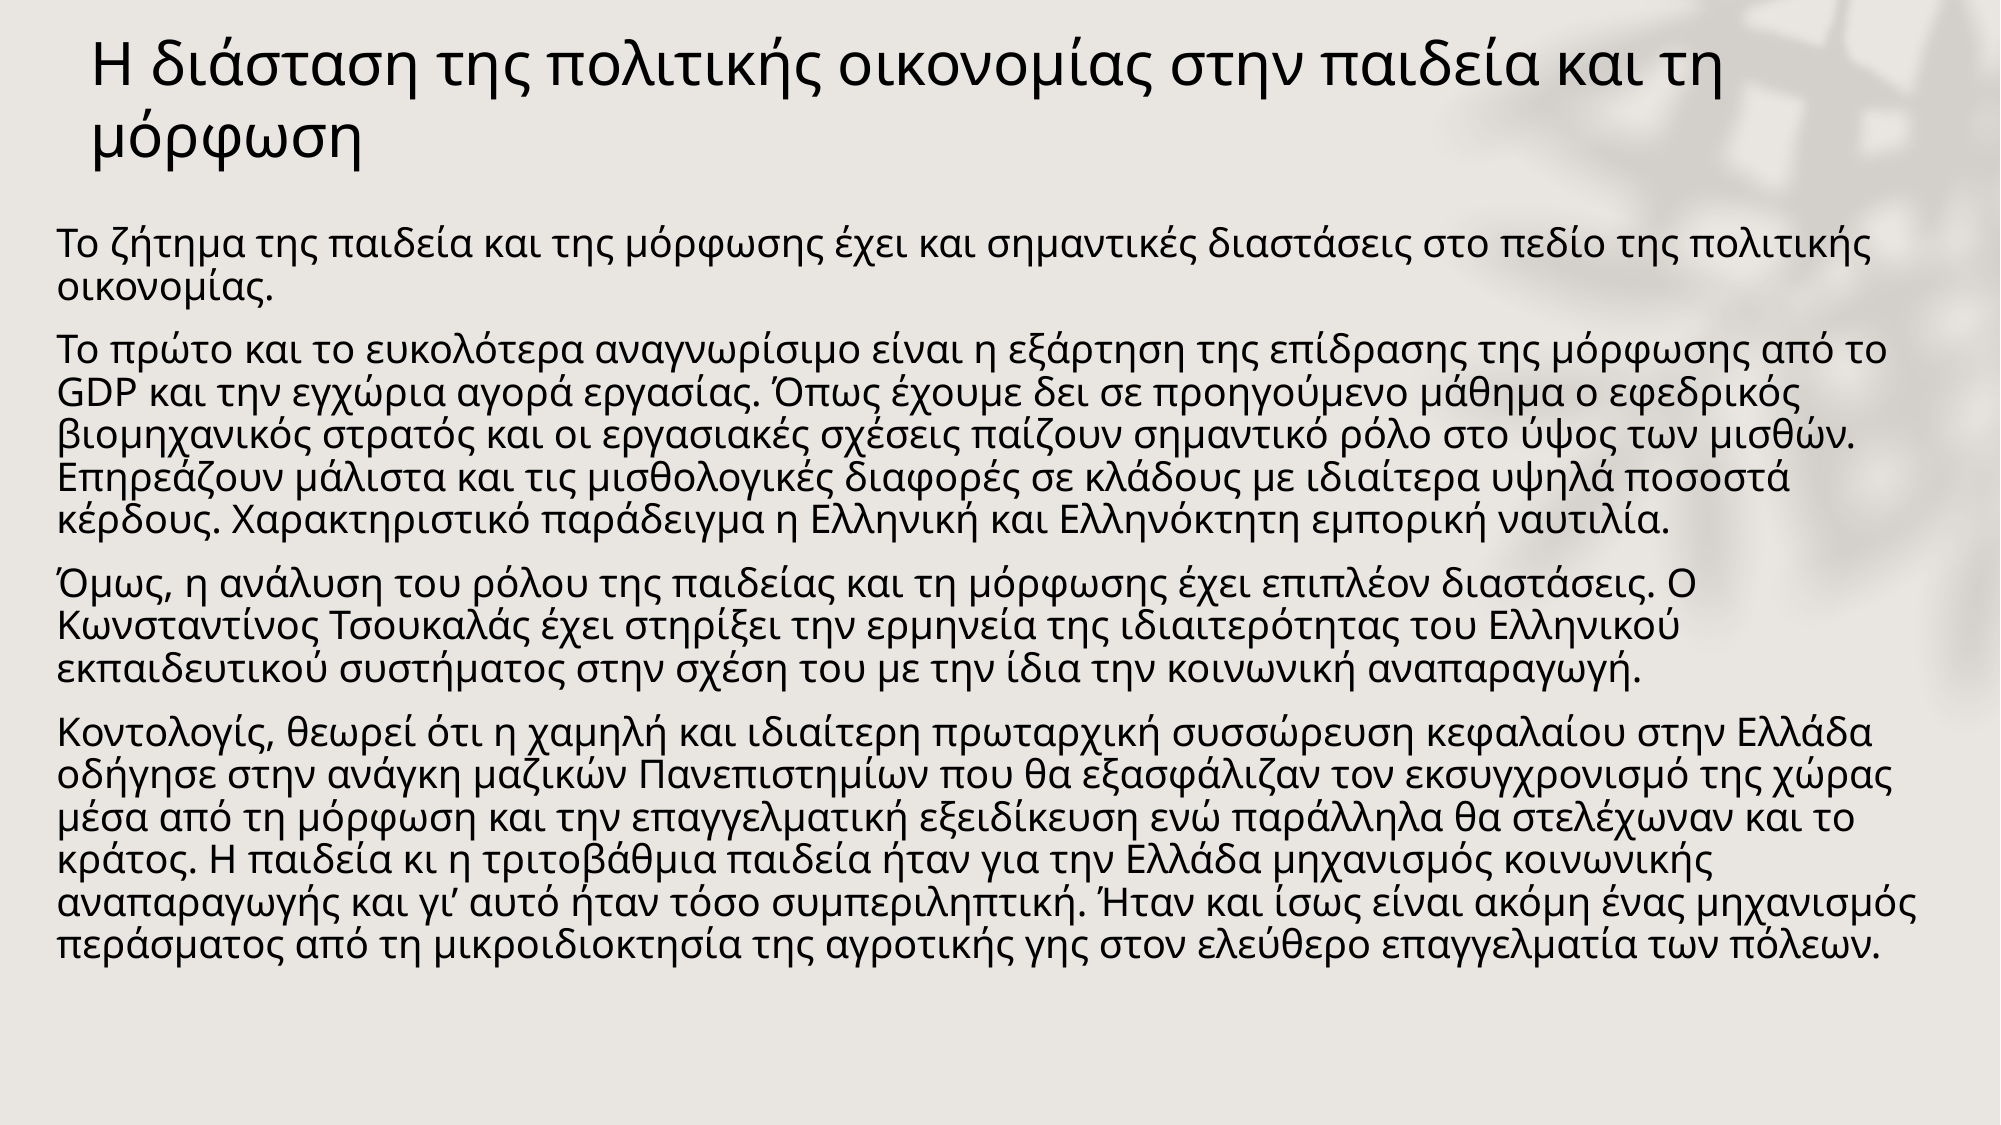

# Η διάσταση της πολιτικής οικονομίας στην παιδεία και τη μόρφωση
Το ζήτημα της παιδεία και της μόρφωσης έχει και σημαντικές διαστάσεις στο πεδίο της πολιτικής οικονομίας.
Το πρώτο και το ευκολότερα αναγνωρίσιμο είναι η εξάρτηση της επίδρασης της μόρφωσης από το GDP και την εγχώρια αγορά εργασίας. Όπως έχουμε δει σε προηγούμενο μάθημα ο εφεδρικός βιομηχανικός στρατός και οι εργασιακές σχέσεις παίζουν σημαντικό ρόλο στο ύψος των μισθών. Επηρεάζουν μάλιστα και τις μισθολογικές διαφορές σε κλάδους με ιδιαίτερα υψηλά ποσοστά κέρδους. Χαρακτηριστικό παράδειγμα η Ελληνική και Ελληνόκτητη εμπορική ναυτιλία.
Όμως, η ανάλυση του ρόλου της παιδείας και τη μόρφωσης έχει επιπλέον διαστάσεις. Ο Κωνσταντίνος Τσουκαλάς έχει στηρίξει την ερμηνεία της ιδιαιτερότητας του Ελληνικού εκπαιδευτικού συστήματος στην σχέση του με την ίδια την κοινωνική αναπαραγωγή.
Κοντολογίς, θεωρεί ότι η χαμηλή και ιδιαίτερη πρωταρχική συσσώρευση κεφαλαίου στην Ελλάδα οδήγησε στην ανάγκη μαζικών Πανεπιστημίων που θα εξασφάλιζαν τον εκσυγχρονισμό της χώρας μέσα από τη μόρφωση και την επαγγελματική εξειδίκευση ενώ παράλληλα θα στελέχωναν και το κράτος. Η παιδεία κι η τριτοβάθμια παιδεία ήταν για την Ελλάδα μηχανισμός κοινωνικής αναπαραγωγής και γι’ αυτό ήταν τόσο συμπεριληπτική. Ήταν και ίσως είναι ακόμη ένας μηχανισμός περάσματος από τη μικροιδιοκτησία της αγροτικής γης στον ελεύθερο επαγγελματία των πόλεων.